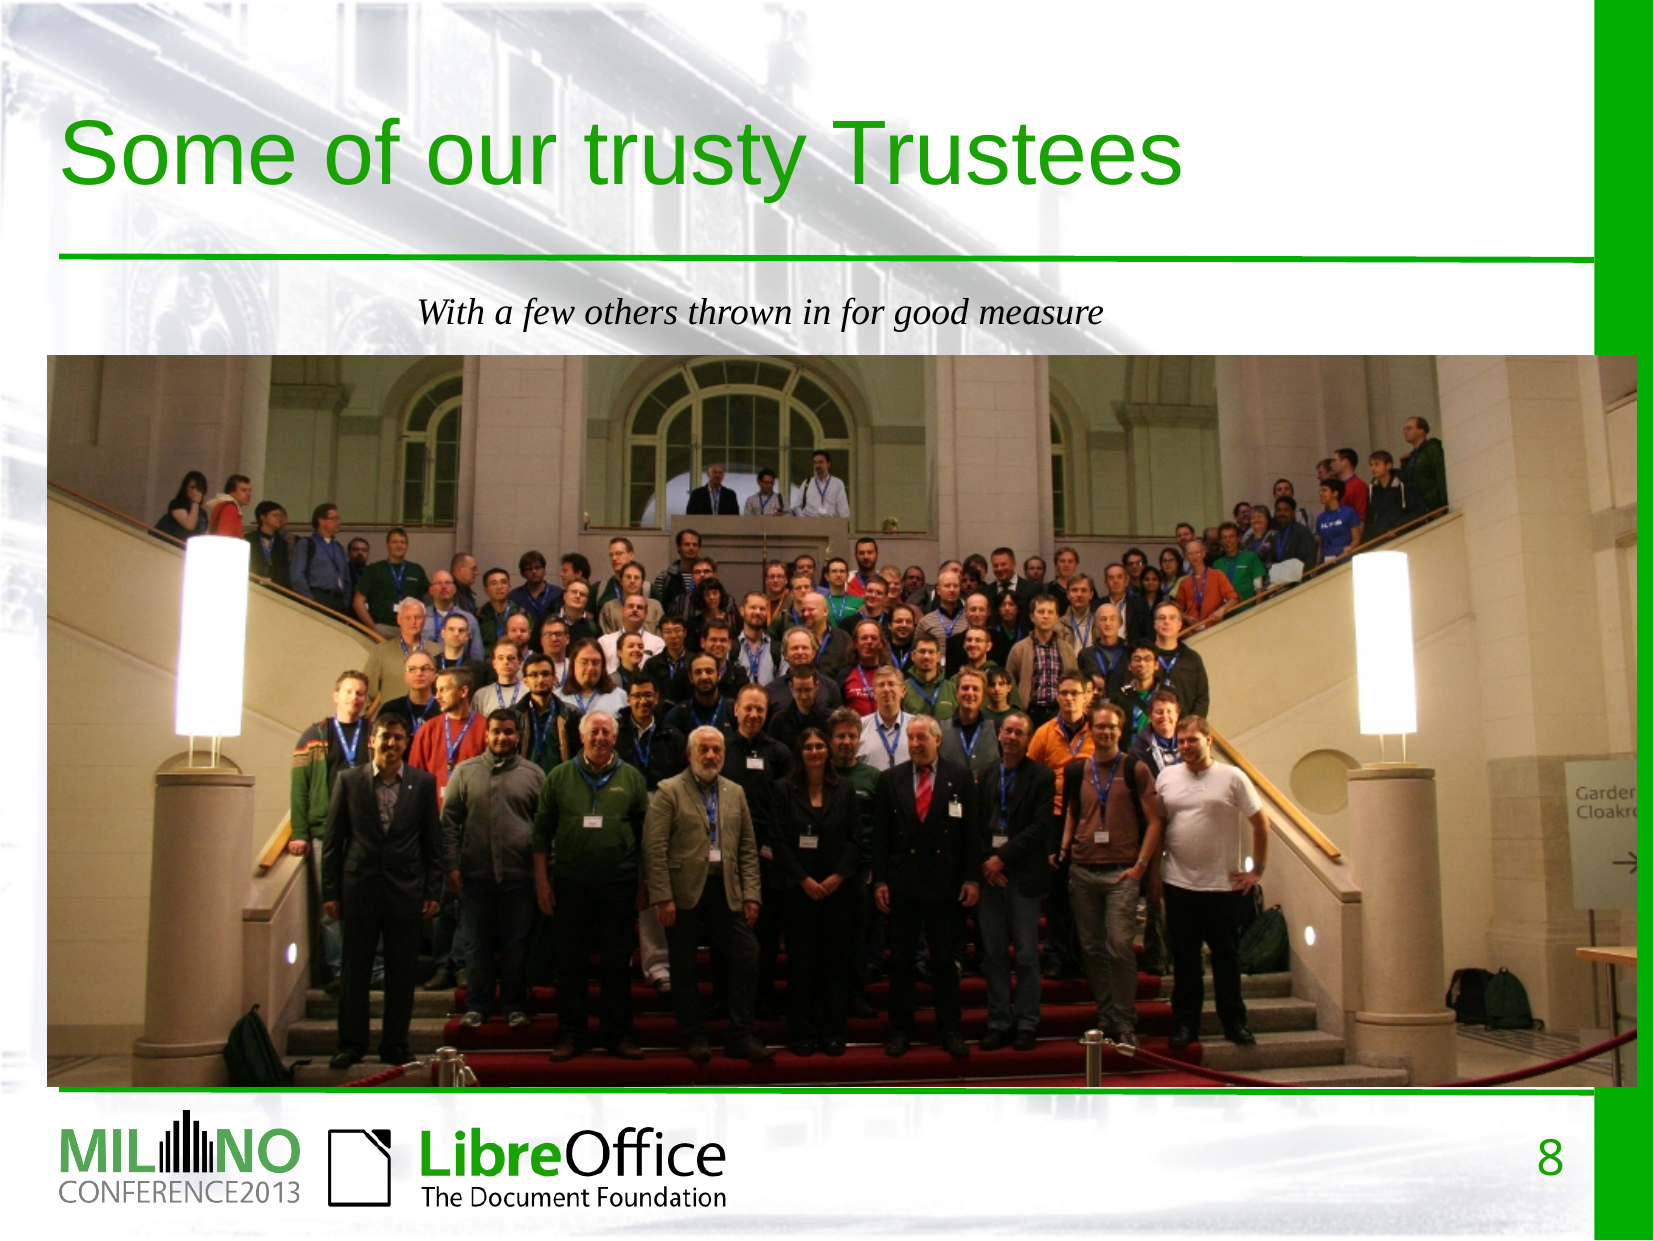

# Some of our trusty Trustees
With a few others thrown in for good measure
8